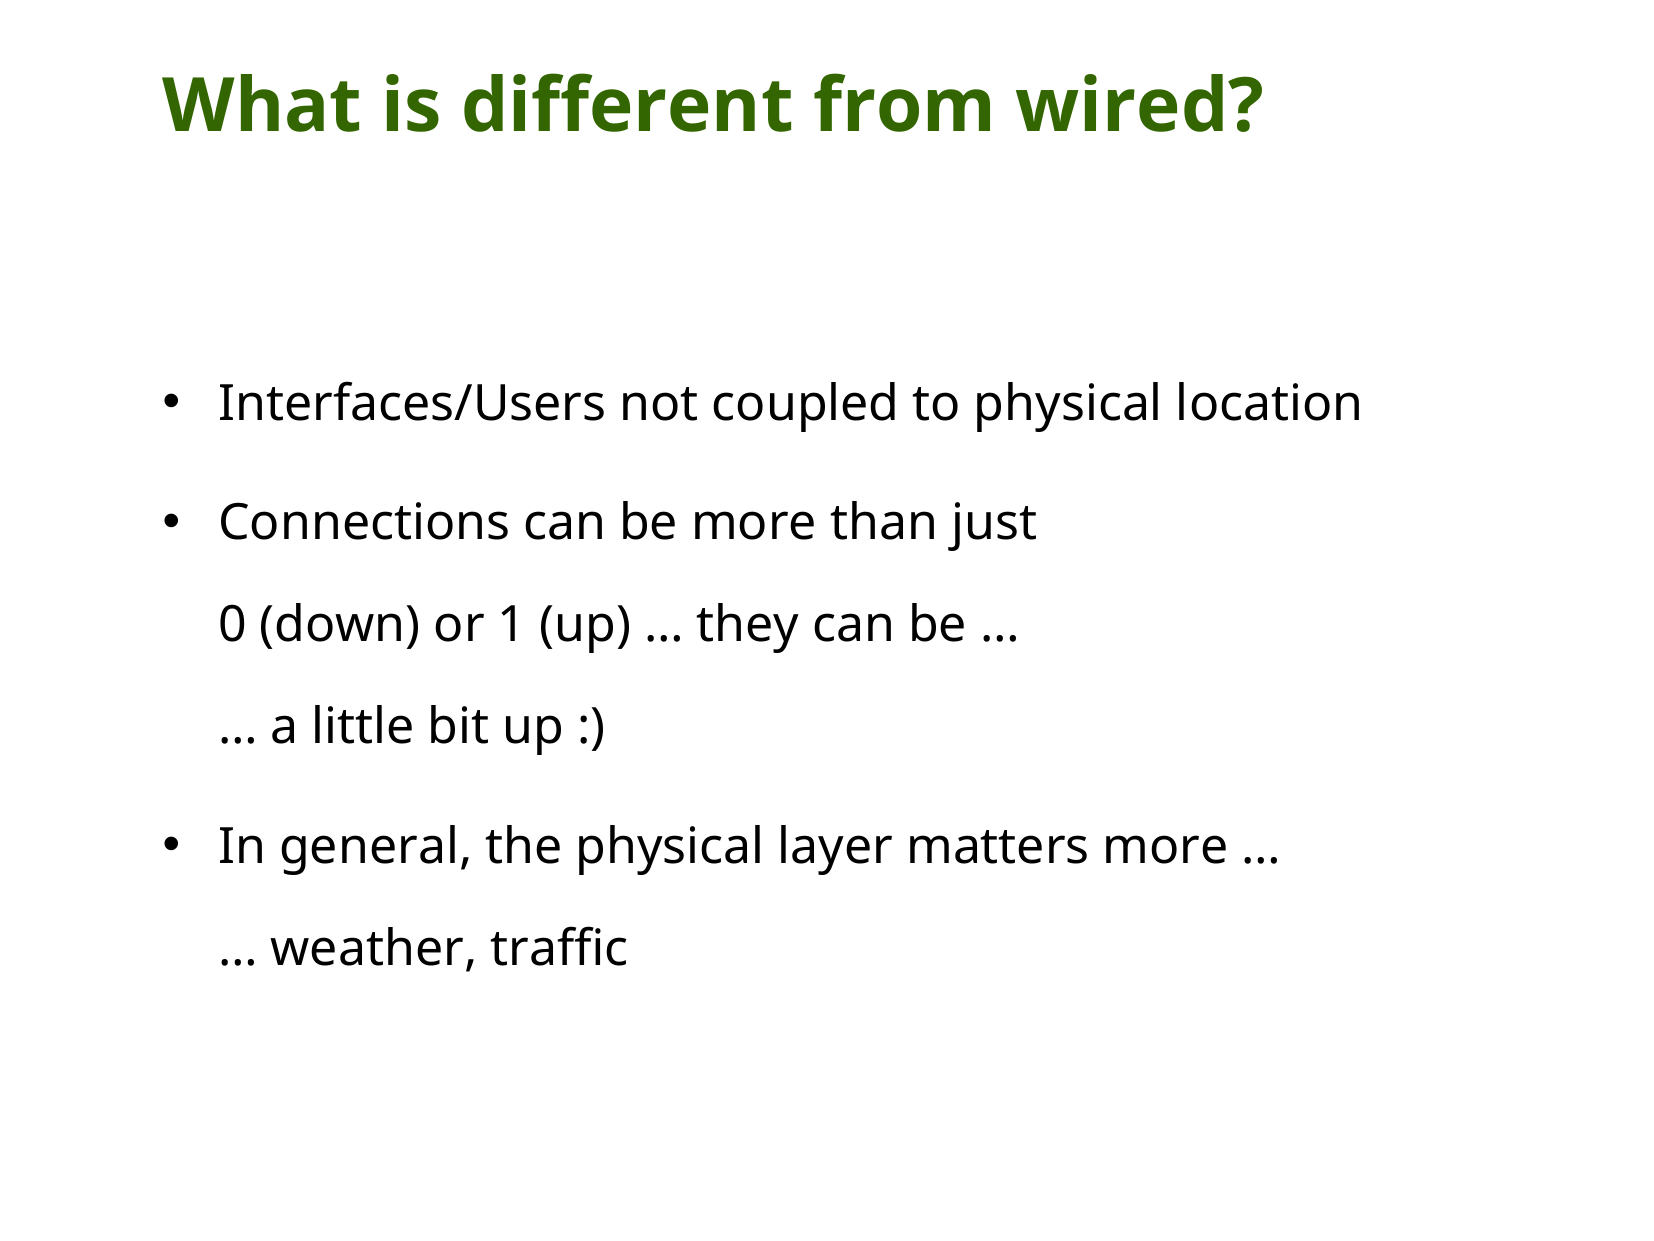

# What is different from wired?
Interfaces/Users not coupled to physical location
Connections can be more than just
0 (down) or 1 (up) … they can be …
… a little bit up :)
In general, the physical layer matters more …
… weather, traffic